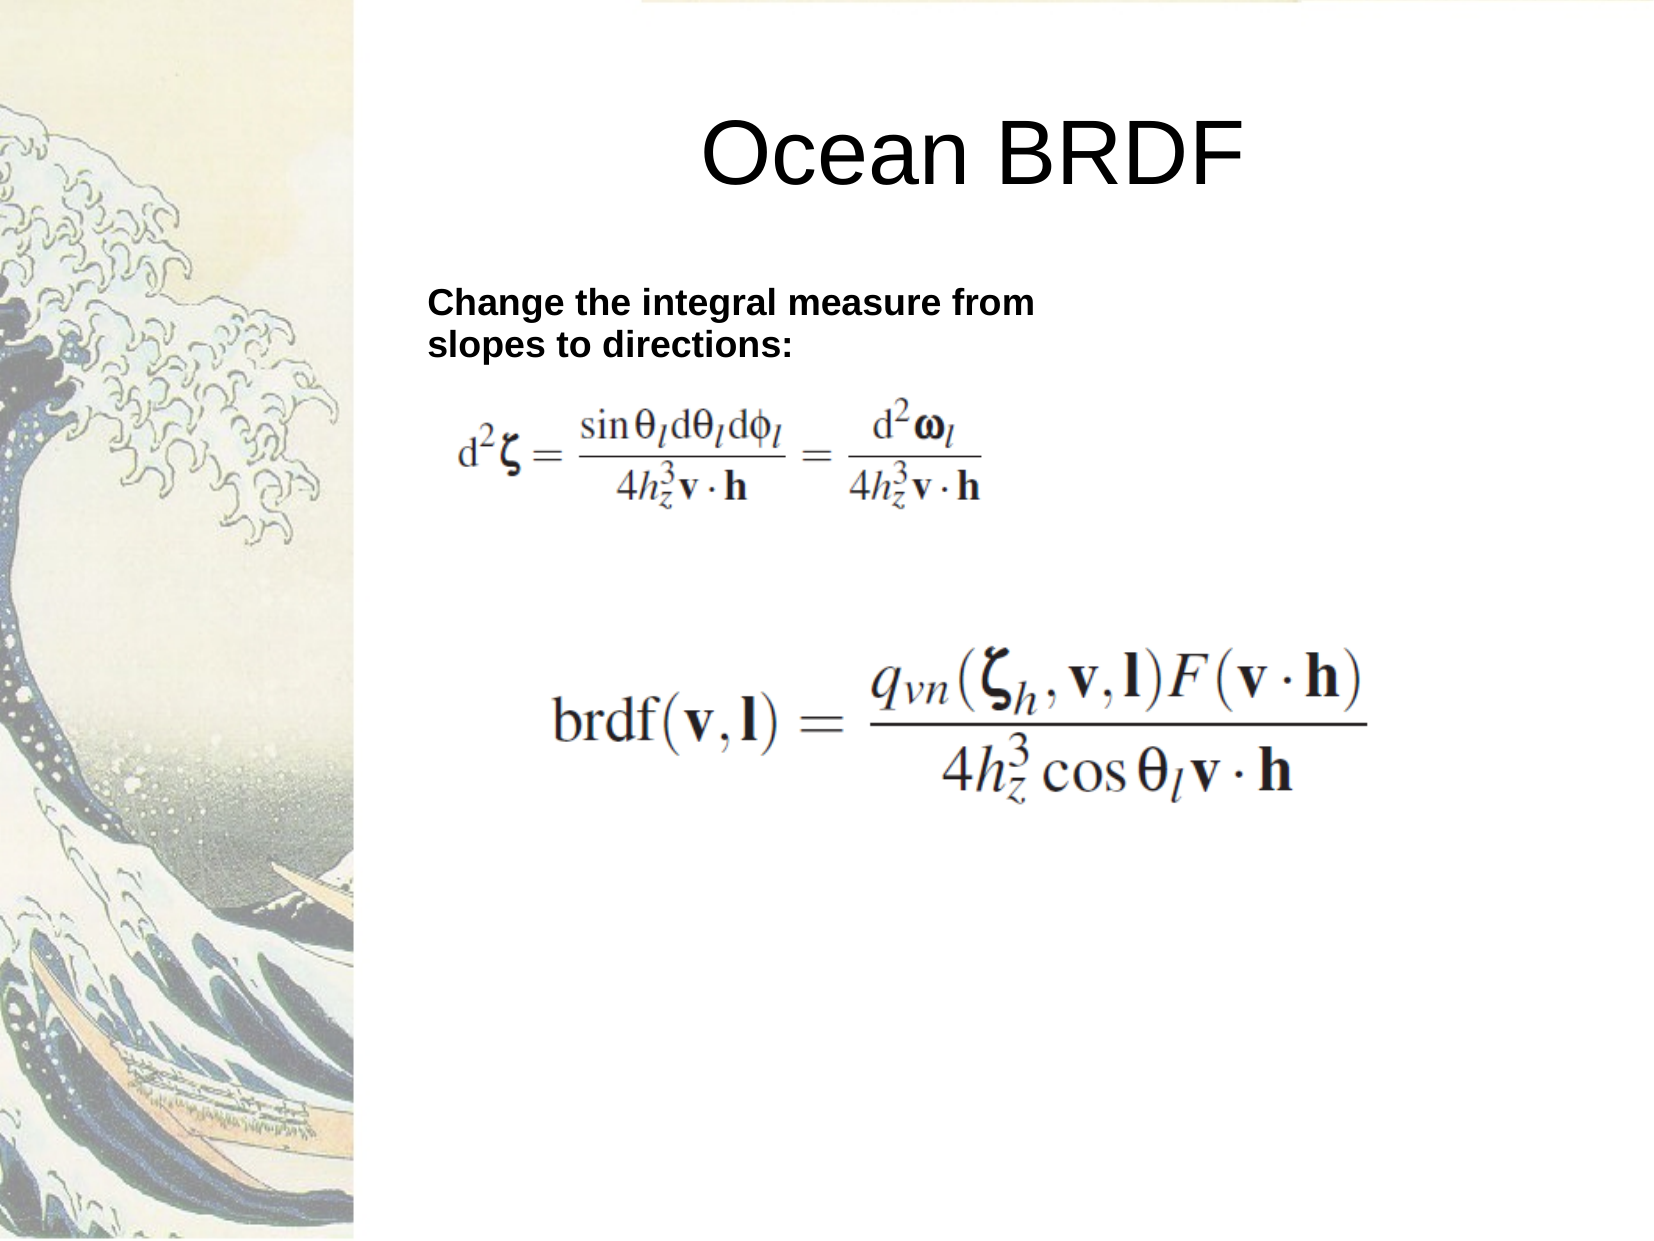

# Ocean BRDF
Change the integral measure from slopes to directions: